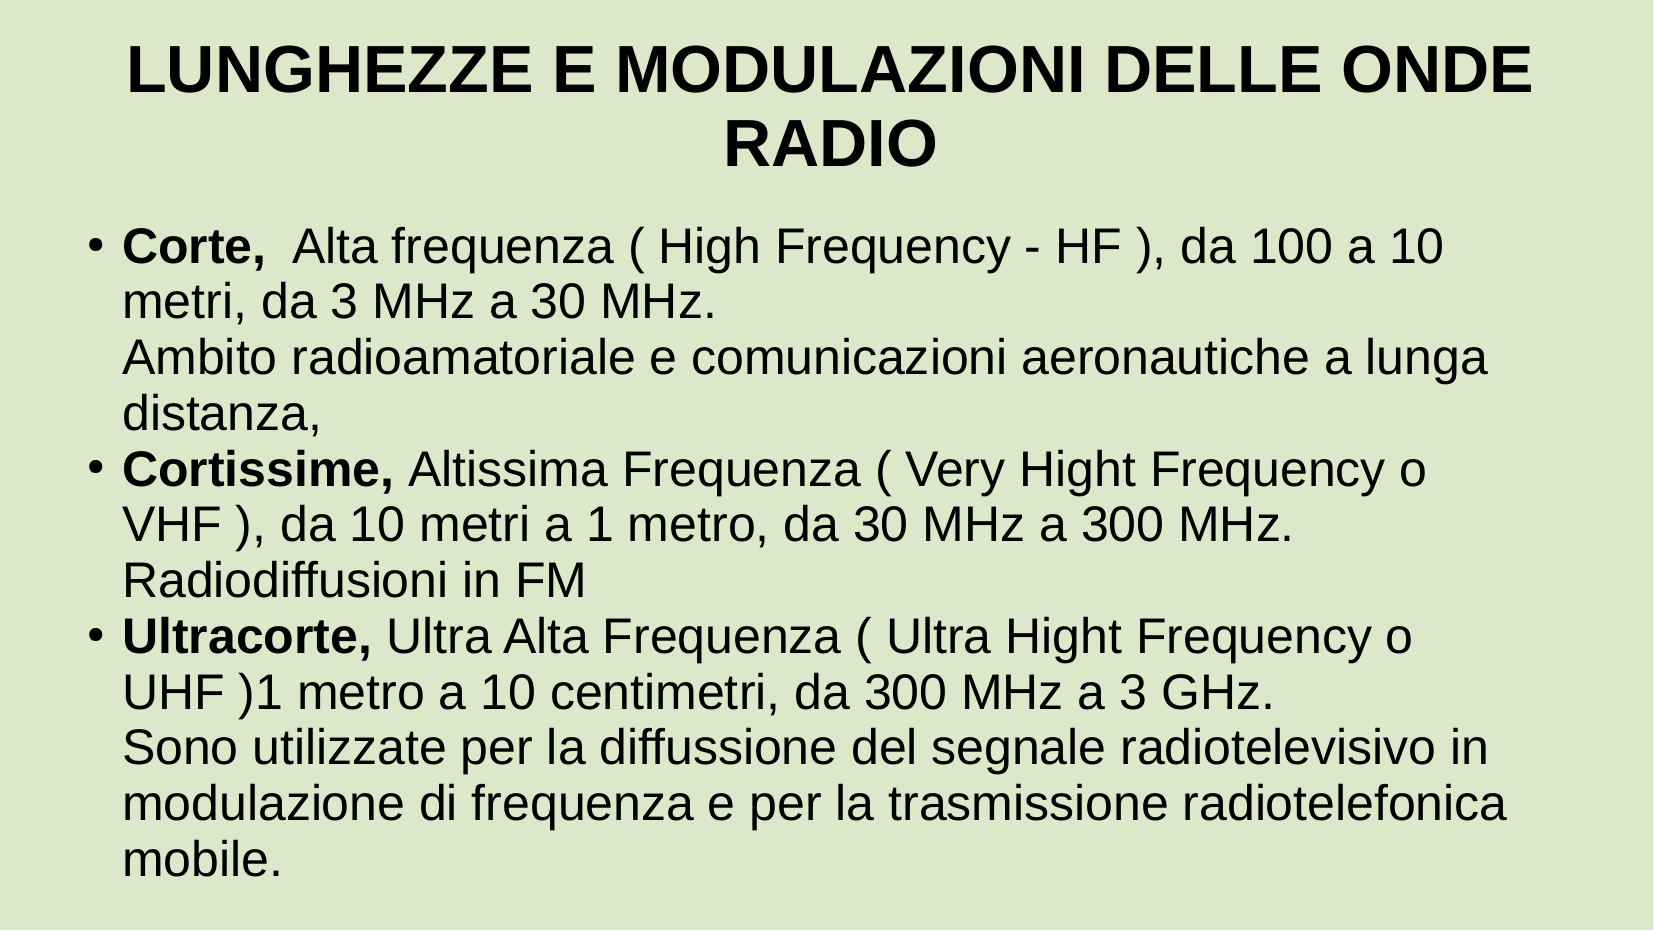

# LUNGHEZZE E MODULAZIONI DELLE ONDE RADIO
Corte, Alta frequenza ( High Frequency - HF ), da 100 a 10 metri, da 3 MHz a 30 MHz.
Ambito radioamatoriale e comunicazioni aeronautiche a lunga distanza,
Cortissime, Altissima Frequenza ( Very Hight Frequency o VHF ), da 10 metri a 1 metro, da 30 MHz a 300 MHz.
Radiodiffusioni in FM
Ultracorte, Ultra Alta Frequenza ( Ultra Hight Frequency o UHF )1 metro a 10 centimetri, da 300 MHz a 3 GHz.
Sono utilizzate per la diffussione del segnale radiotelevisivo in modulazione di frequenza e per la trasmissione radiotelefonica mobile.